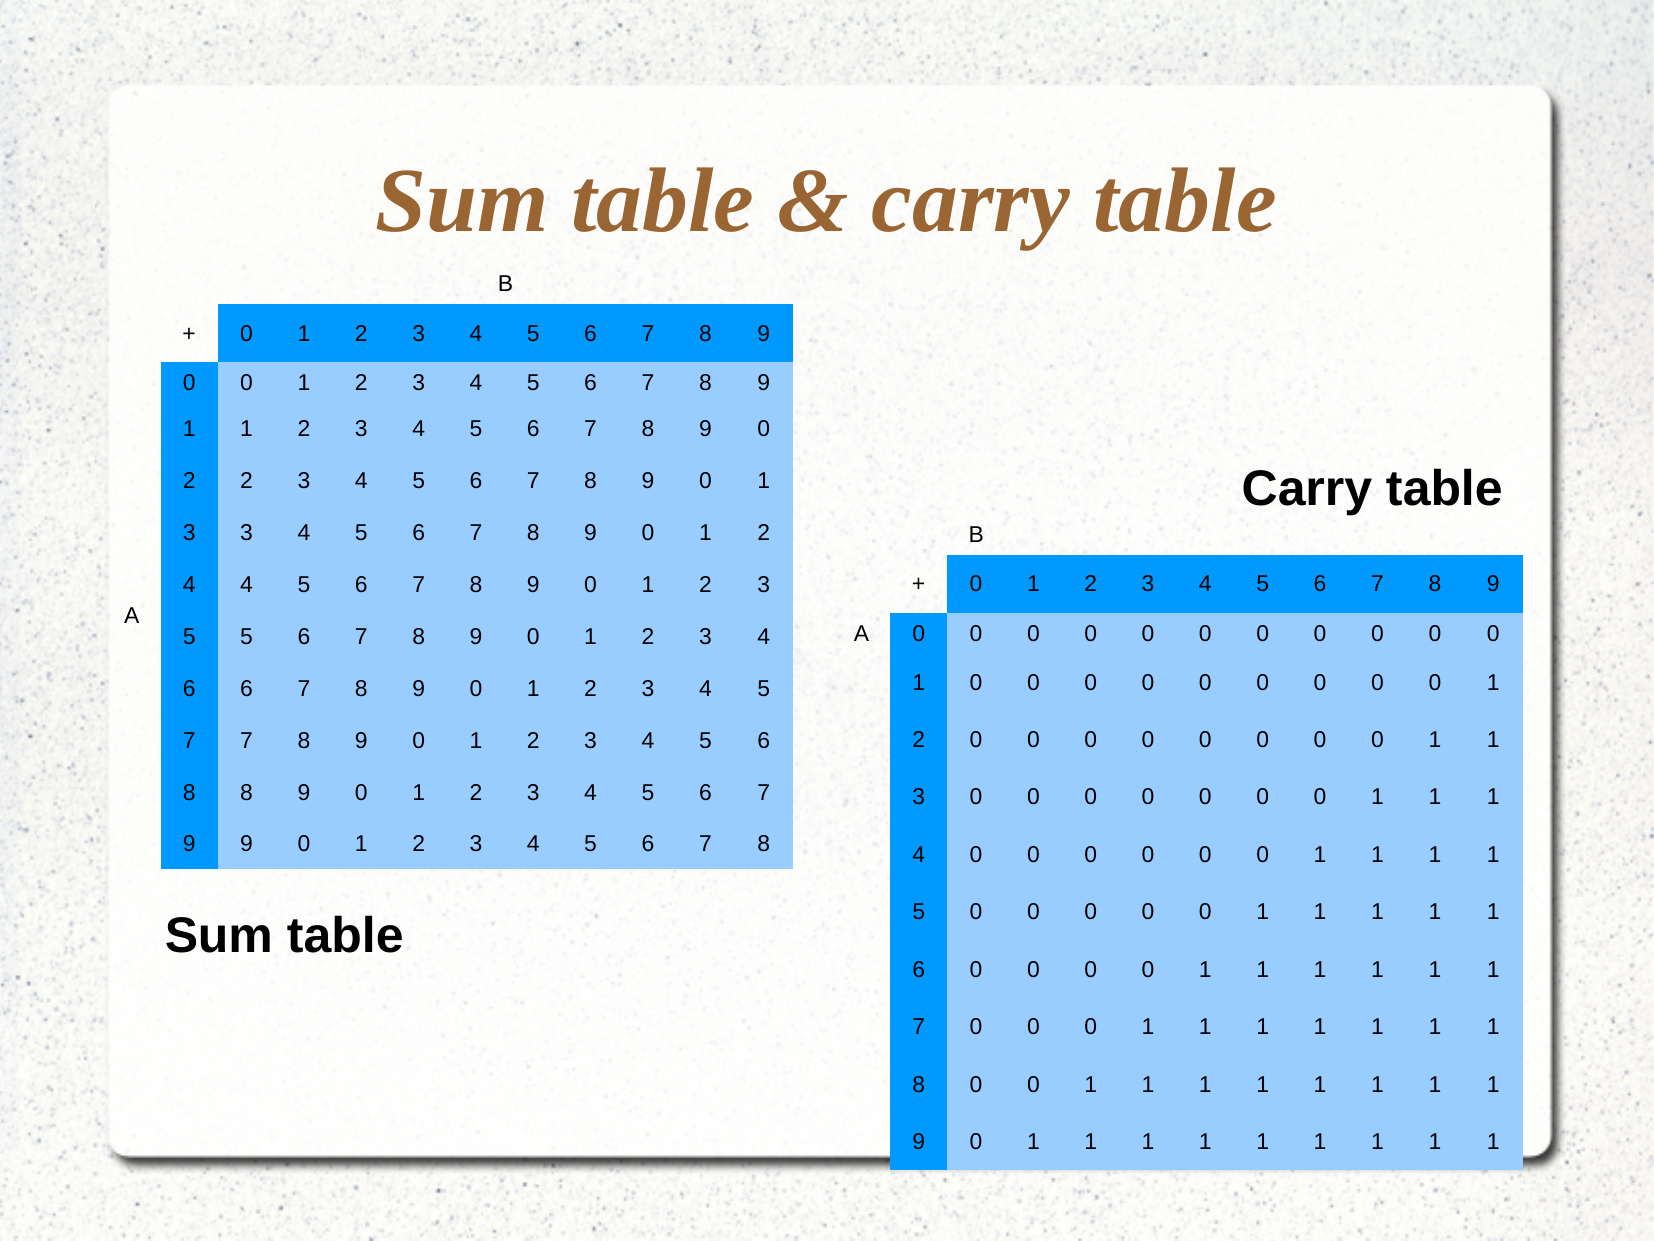

# Sum table & carry table
| | | B | | | | | | | | | |
| --- | --- | --- | --- | --- | --- | --- | --- | --- | --- | --- | --- |
| | + | 0 | 1 | 2 | 3 | 4 | 5 | 6 | 7 | 8 | 9 |
| A | 0 | 0 | 1 | 2 | 3 | 4 | 5 | 6 | 7 | 8 | 9 |
| | 1 | 1 | 2 | 3 | 4 | 5 | 6 | 7 | 8 | 9 | 0 |
| | 2 | 2 | 3 | 4 | 5 | 6 | 7 | 8 | 9 | 0 | 1 |
| | 3 | 3 | 4 | 5 | 6 | 7 | 8 | 9 | 0 | 1 | 2 |
| | 4 | 4 | 5 | 6 | 7 | 8 | 9 | 0 | 1 | 2 | 3 |
| | 5 | 5 | 6 | 7 | 8 | 9 | 0 | 1 | 2 | 3 | 4 |
| | 6 | 6 | 7 | 8 | 9 | 0 | 1 | 2 | 3 | 4 | 5 |
| | 7 | 7 | 8 | 9 | 0 | 1 | 2 | 3 | 4 | 5 | 6 |
| | 8 | 8 | 9 | 0 | 1 | 2 | 3 | 4 | 5 | 6 | 7 |
| | 9 | 9 | 0 | 1 | 2 | 3 | 4 | 5 | 6 | 7 | 8 |
Carry table
| | | B | | | | | | | | | |
| --- | --- | --- | --- | --- | --- | --- | --- | --- | --- | --- | --- |
| | + | 0 | 1 | 2 | 3 | 4 | 5 | 6 | 7 | 8 | 9 |
| A | 0 | 0 | 0 | 0 | 0 | 0 | 0 | 0 | 0 | 0 | 0 |
| | 1 | 0 | 0 | 0 | 0 | 0 | 0 | 0 | 0 | 0 | 1 |
| | 2 | 0 | 0 | 0 | 0 | 0 | 0 | 0 | 0 | 1 | 1 |
| | 3 | 0 | 0 | 0 | 0 | 0 | 0 | 0 | 1 | 1 | 1 |
| | 4 | 0 | 0 | 0 | 0 | 0 | 0 | 1 | 1 | 1 | 1 |
| | 5 | 0 | 0 | 0 | 0 | 0 | 1 | 1 | 1 | 1 | 1 |
| | 6 | 0 | 0 | 0 | 0 | 1 | 1 | 1 | 1 | 1 | 1 |
| | 7 | 0 | 0 | 0 | 1 | 1 | 1 | 1 | 1 | 1 | 1 |
| | 8 | 0 | 0 | 1 | 1 | 1 | 1 | 1 | 1 | 1 | 1 |
| | 9 | 0 | 1 | 1 | 1 | 1 | 1 | 1 | 1 | 1 | 1 |
Sum table